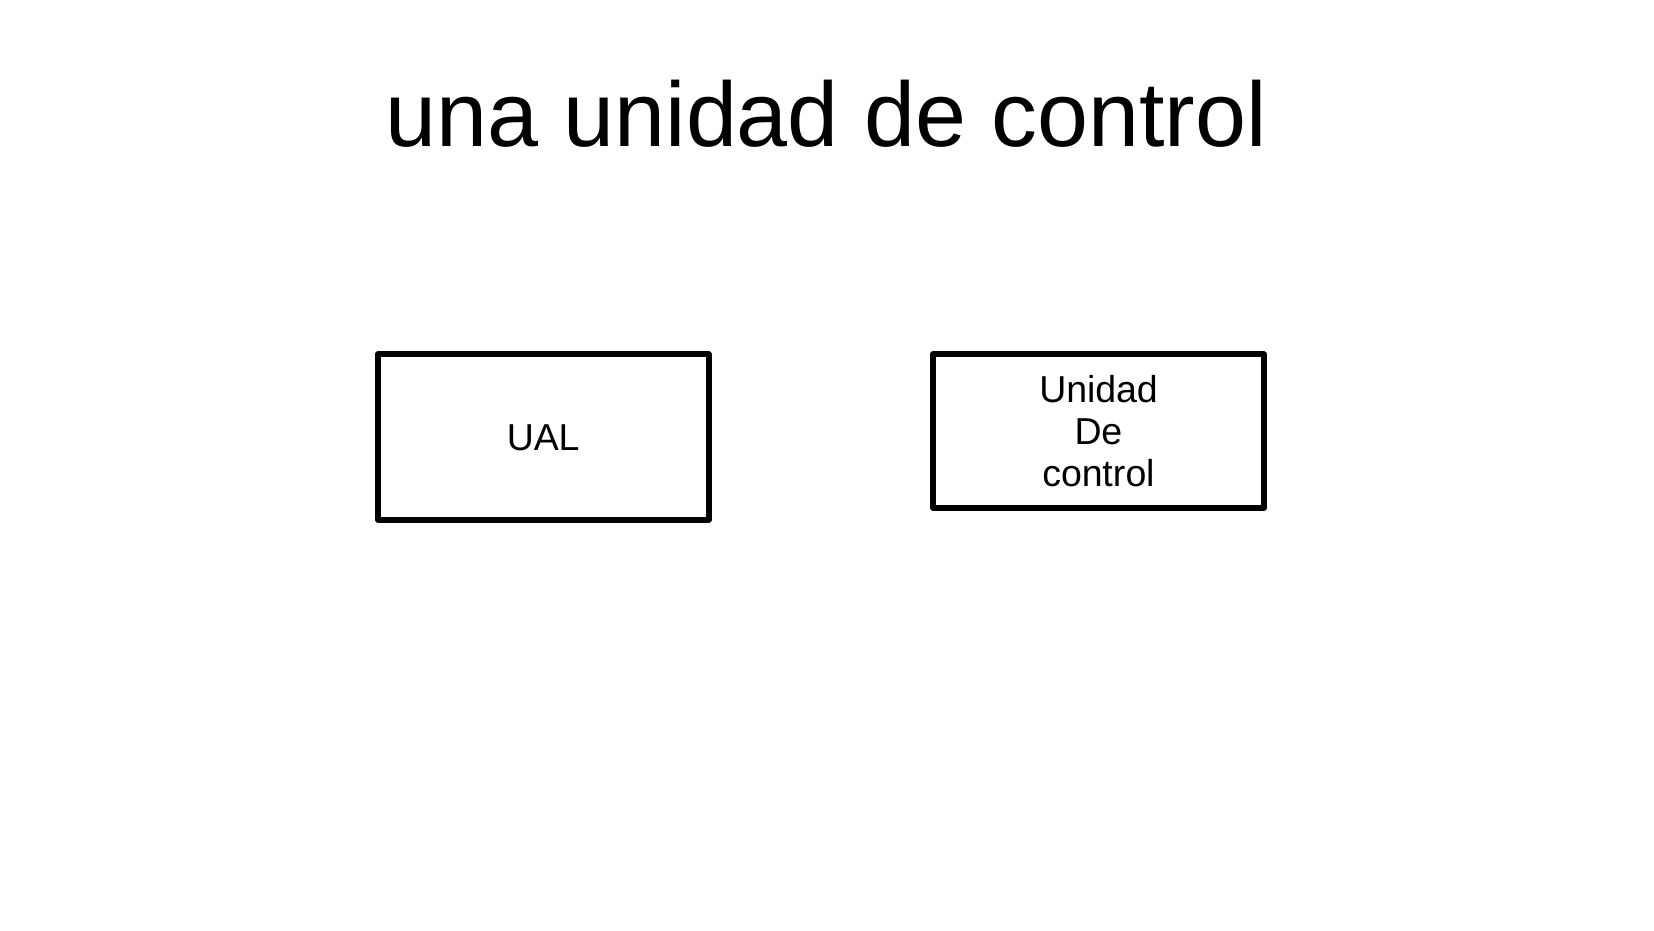

# una unidad de control
UAL
Unidad
De
control